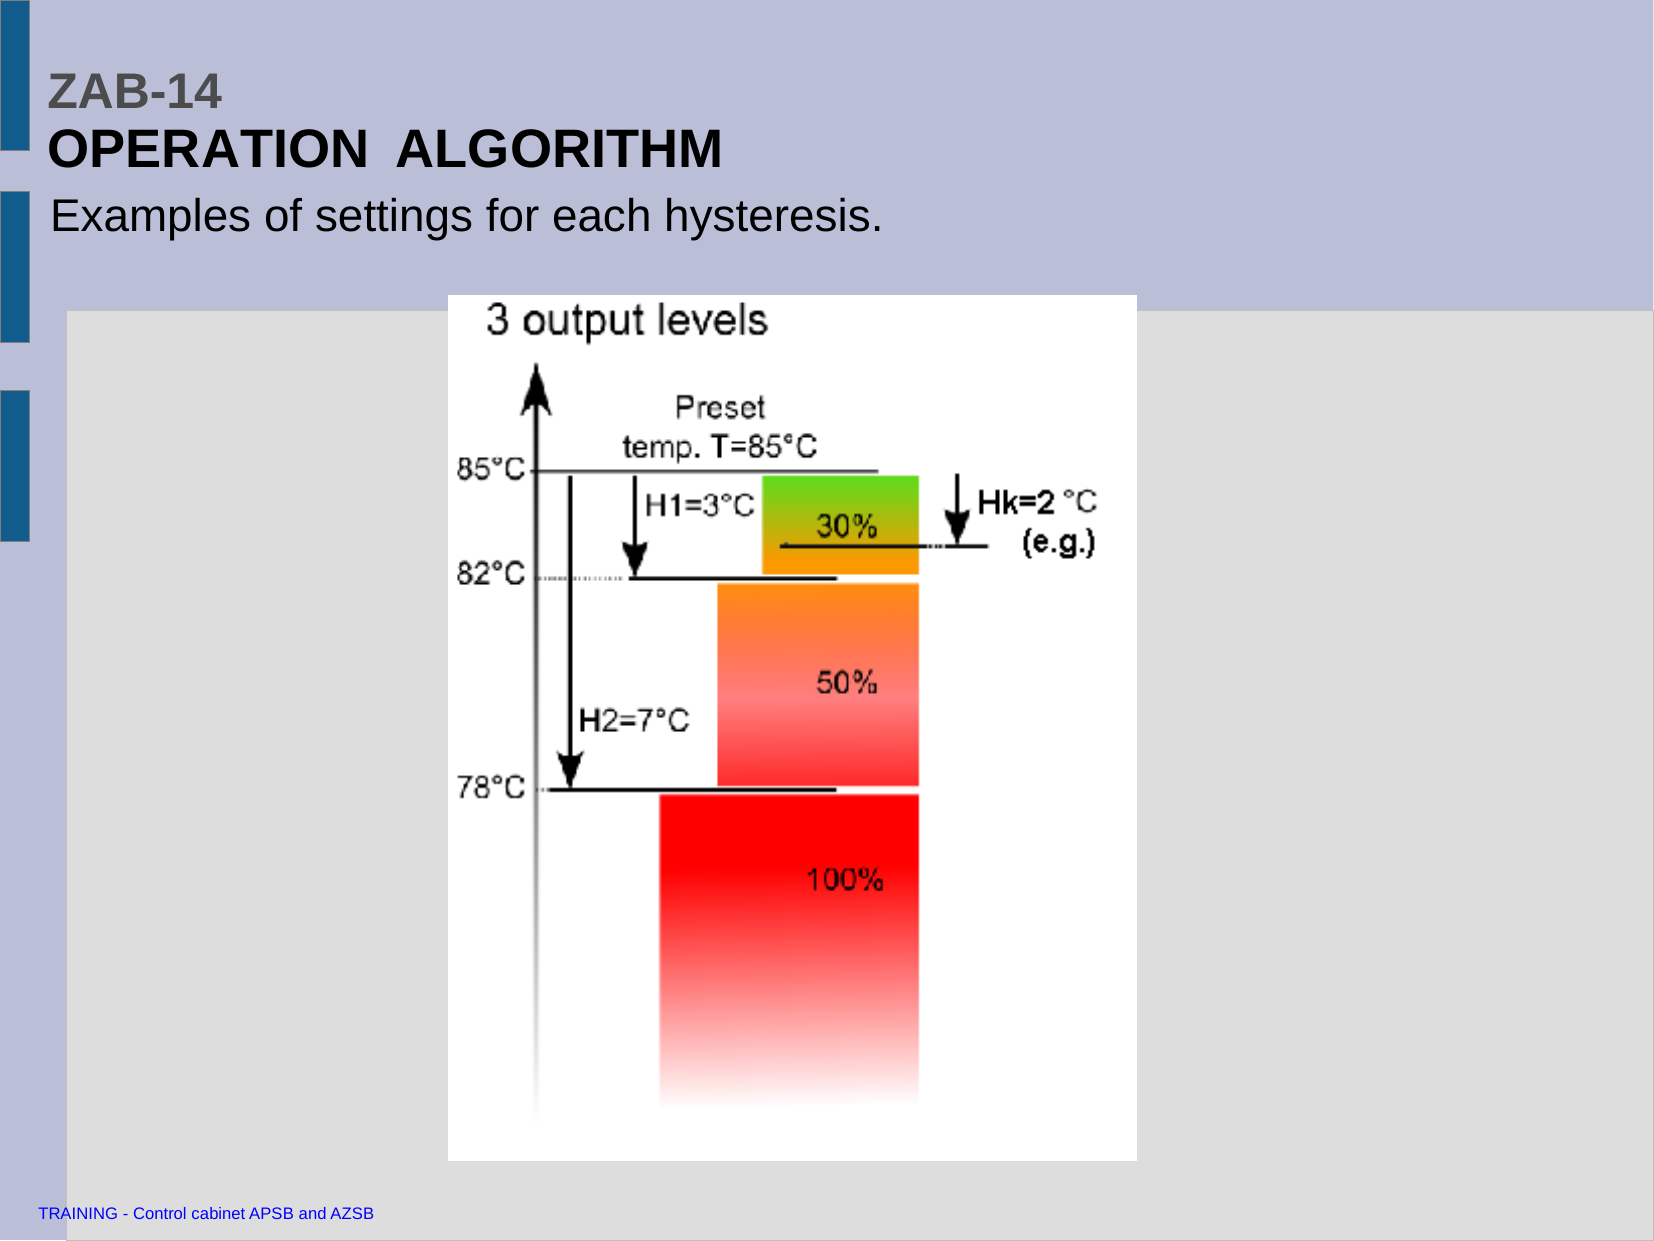

# ZAB-14 OPERATION ALGORITHM
Examples of settings for each hysteresis.
TRAINING - Control cabinet APSB and AZSB